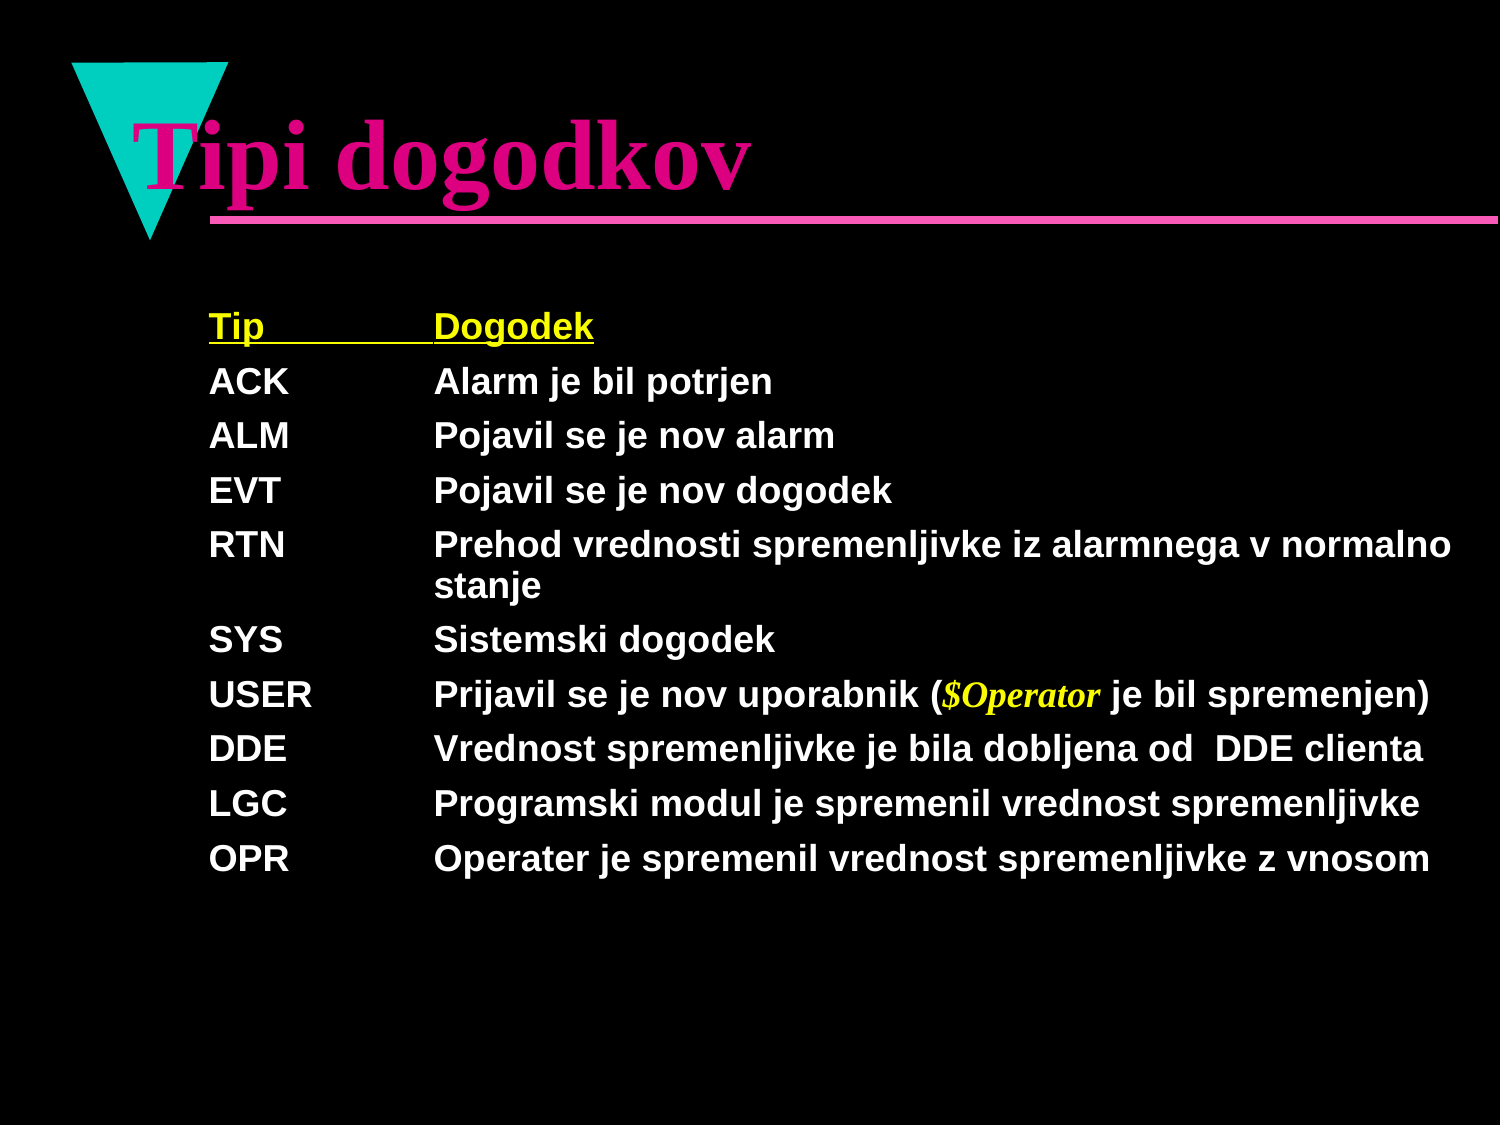

# Tipi dogodkov
Tip 	Dogodek
ACK 	Alarm je bil potrjen
ALM 	Pojavil se je nov alarm
EVT 	Pojavil se je nov dogodek
RTN 	Prehod vrednosti spremenljivke iz alarmnega v normalno 		stanje
SYS 	Sistemski dogodek
USER 	Prijavil se je nov uporabnik ($Operator je bil spremenjen)
DDE 	Vrednost spremenljivke je bila dobljena od DDE clienta
LGC 	Programski modul je spremenil vrednost spremenljivke
OPR 	Operater je spremenil vrednost spremenljivke z vnosom
RVP2
Alarmi in Dogodki
6